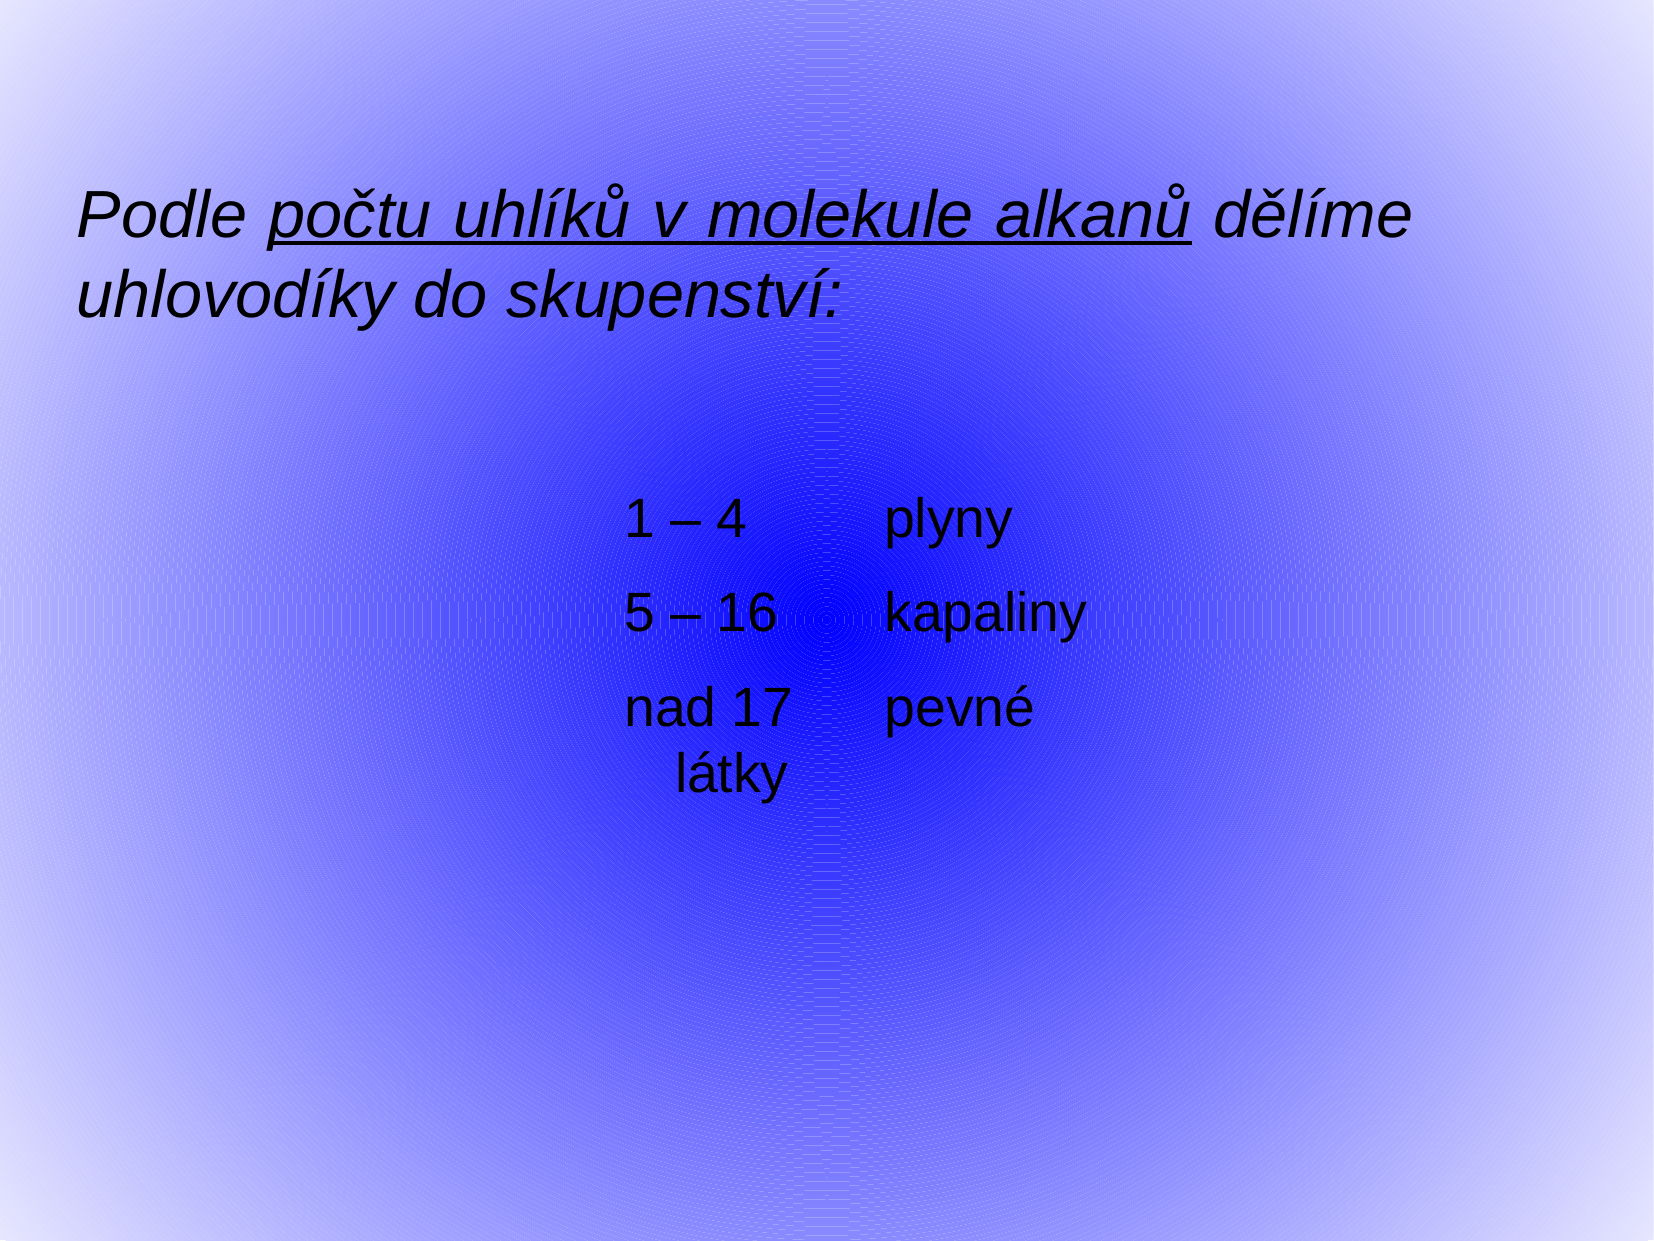

# Podle počtu uhlíků v molekule alkanů dělíme uhlovodíky do skupenství:
1 – 4 plyny
5 – 16 kapaliny
nad 17 pevné látky